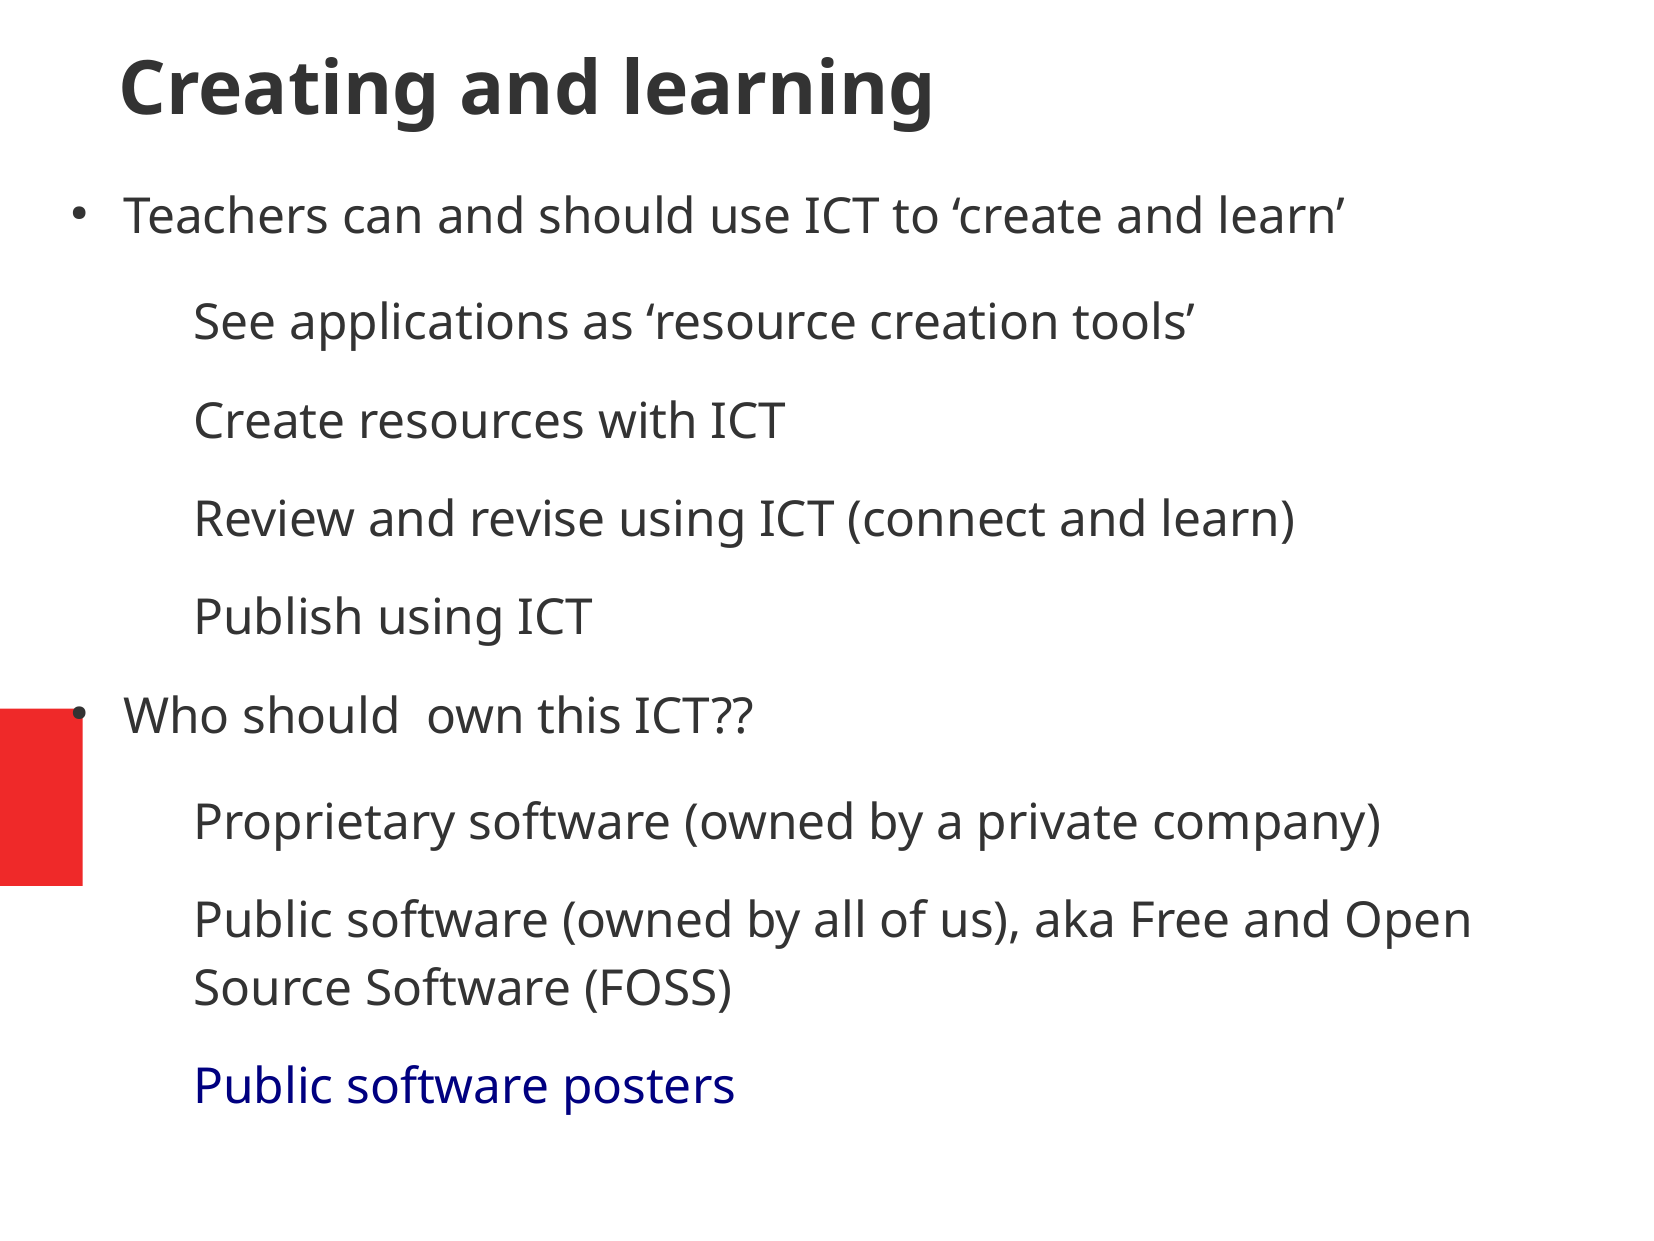

# Creating and learning
Teachers can and should use ICT to ‘create and learn’
See applications as ‘resource creation tools’
Create resources with ICT
Review and revise using ICT (connect and learn)
Publish using ICT
Who should own this ICT??
Proprietary software (owned by a private company)
Public software (owned by all of us), aka Free and Open Source Software (FOSS)
Public software posters